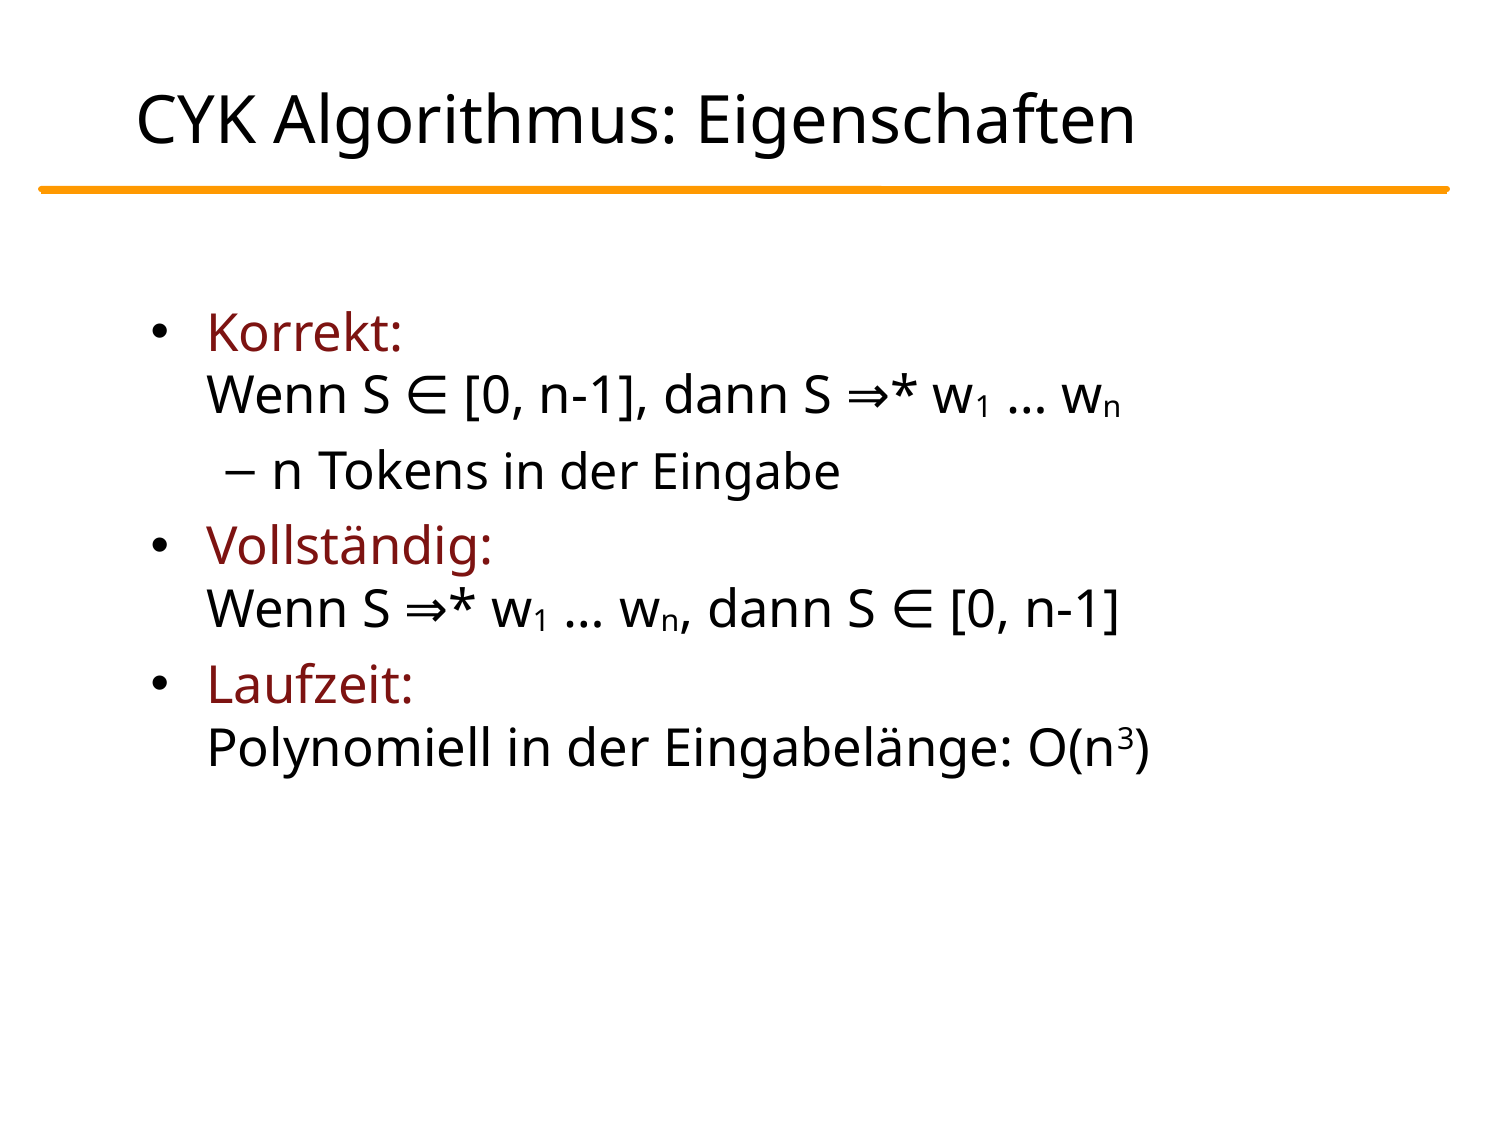

# CYK Algorithmus: Eigenschaften
Korrekt:
Wenn S ∈ [0, n-1], dann S ⇒* w1 … wn
n Tokens in der Eingabe
Vollständig:
Wenn S ⇒* w1 … wn, dann S ∈ [0, n-1]
Laufzeit:
Polynomiell in der Eingabelänge: O(n3)